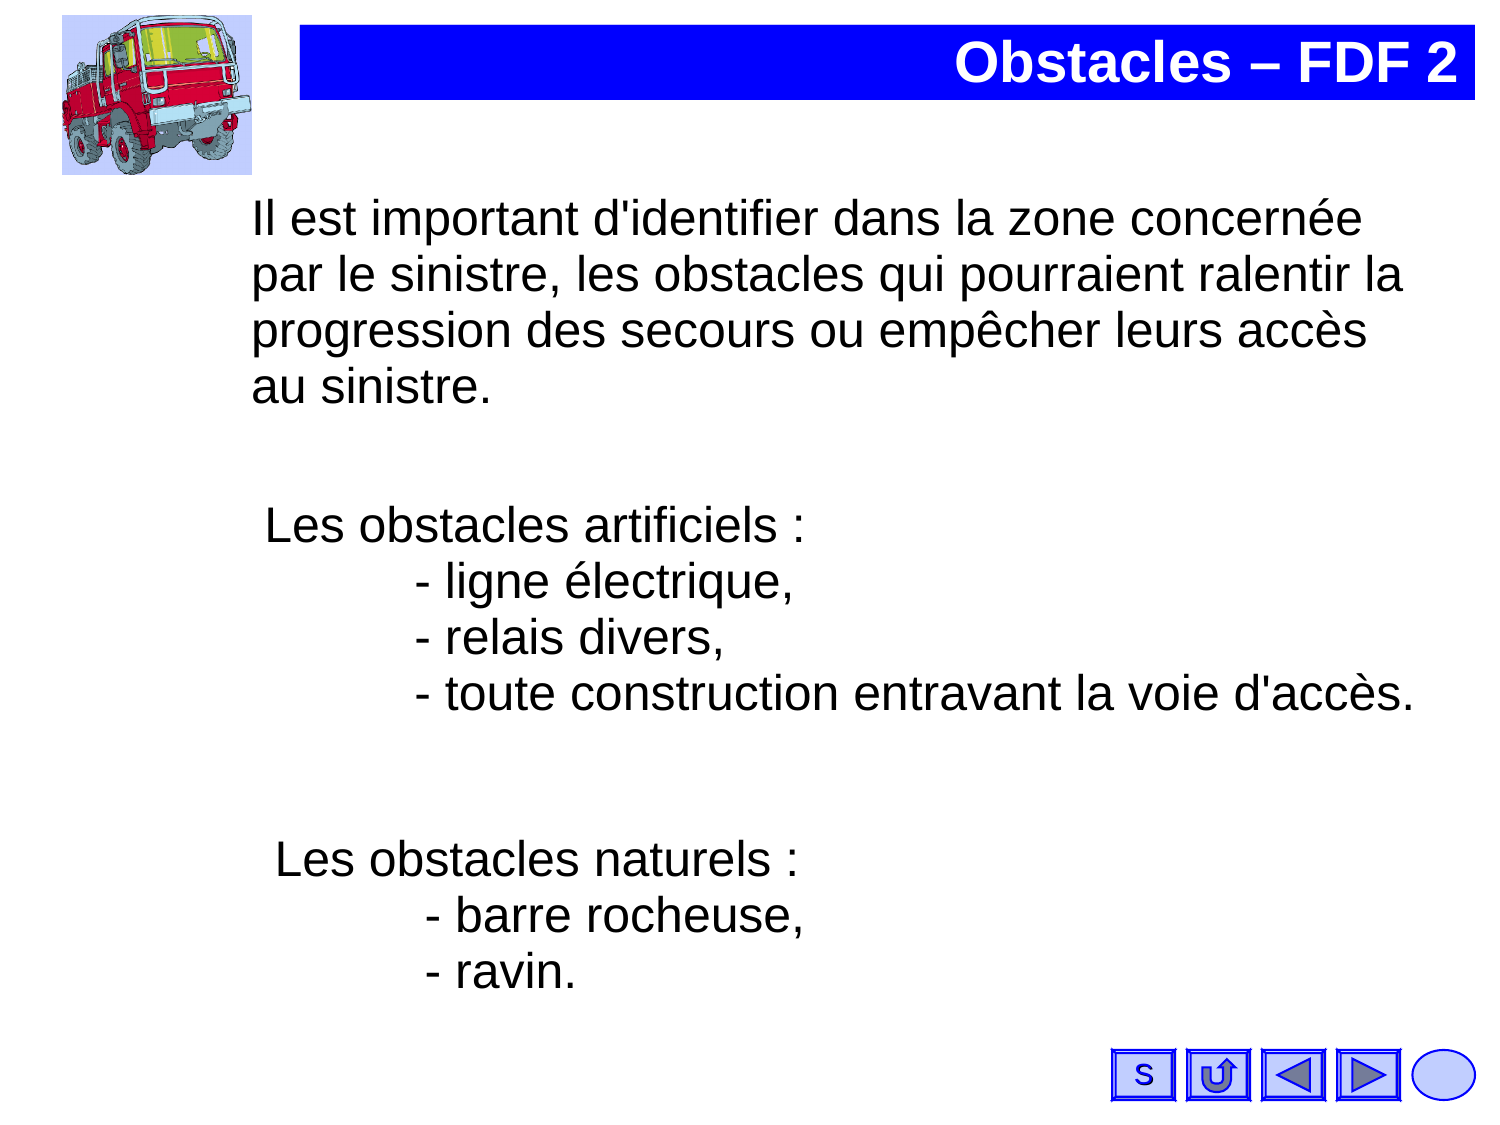

Obstacles – FDF 2
Il est important d'identifier dans la zone concernée par le sinistre, les obstacles qui pourraient ralentir la progression des secours ou empêcher leurs accès au sinistre.
Les obstacles artificiels :
	- ligne électrique,
	- relais divers,
	- toute construction entravant la voie d'accès.
Les obstacles naturels :
	- barre rocheuse,
	- ravin.